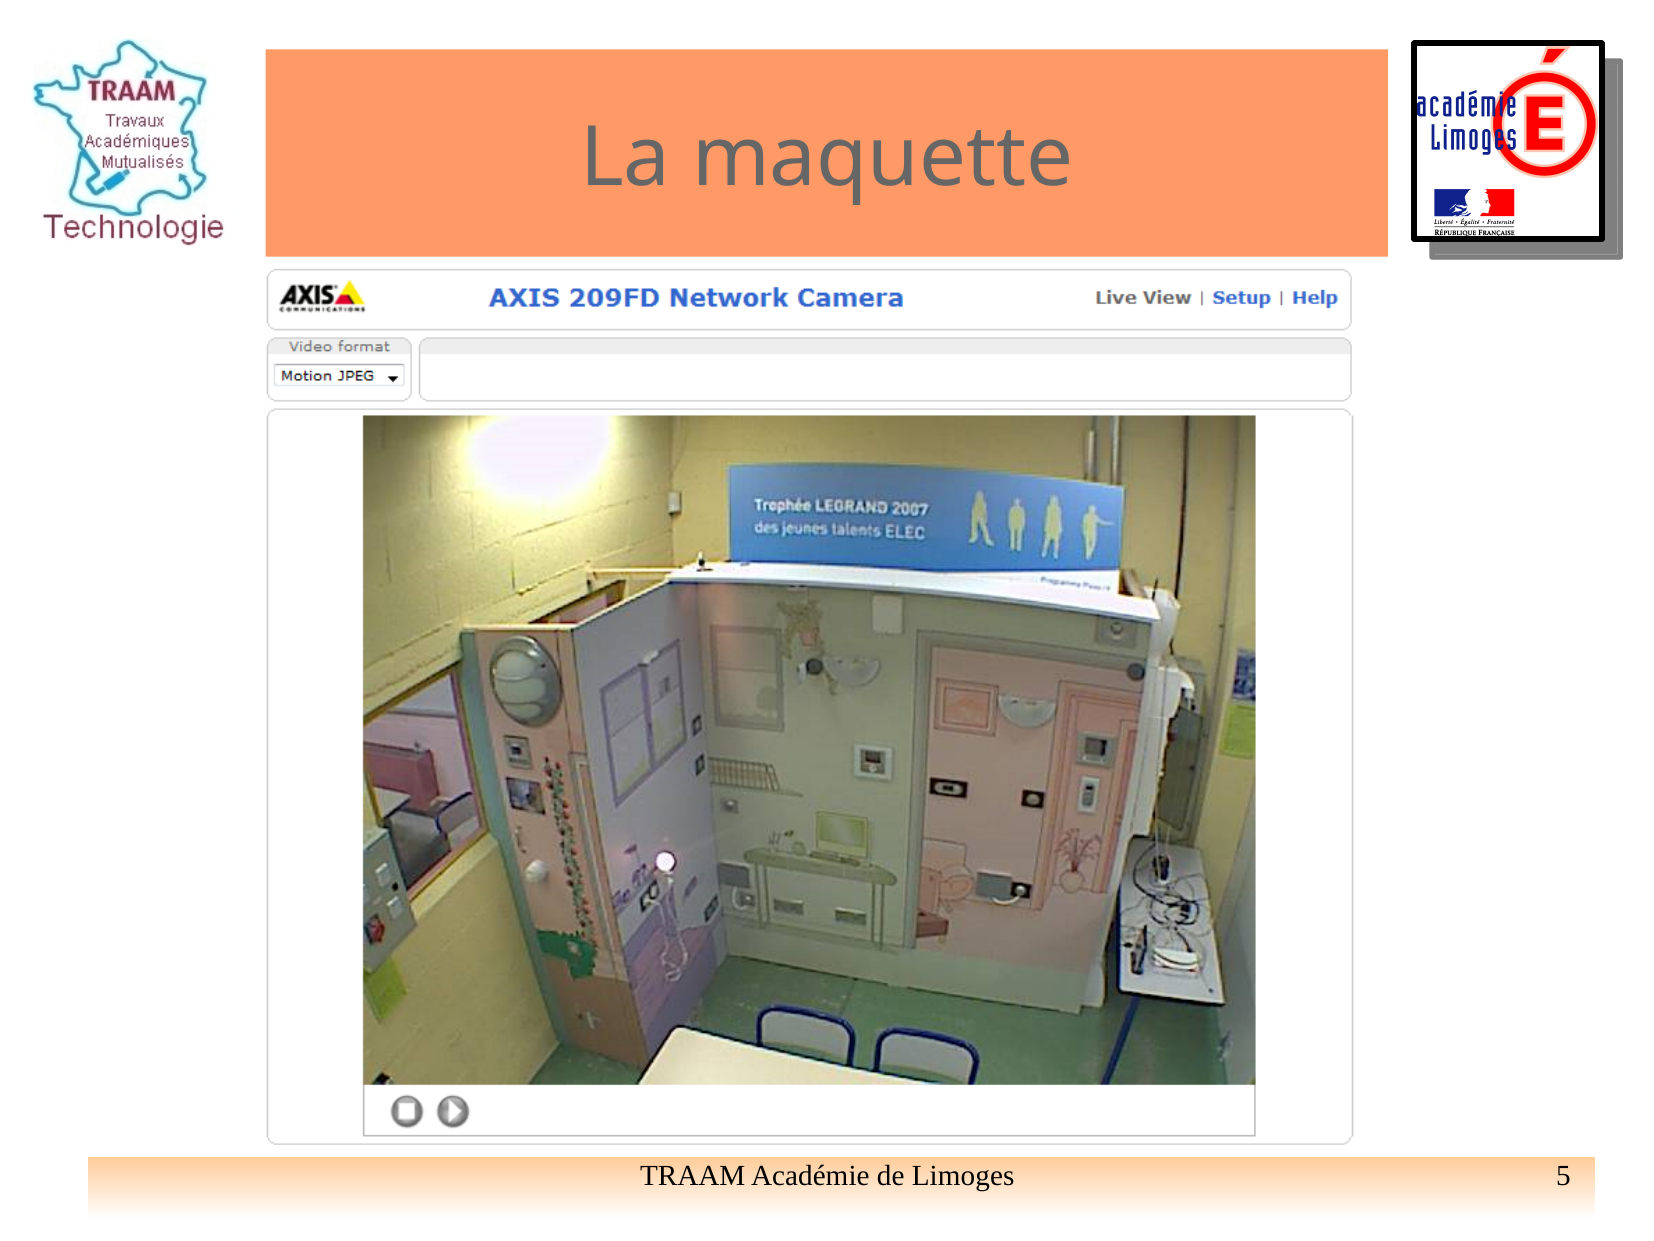

# La maquette
TRAAM Académie de Limoges
5